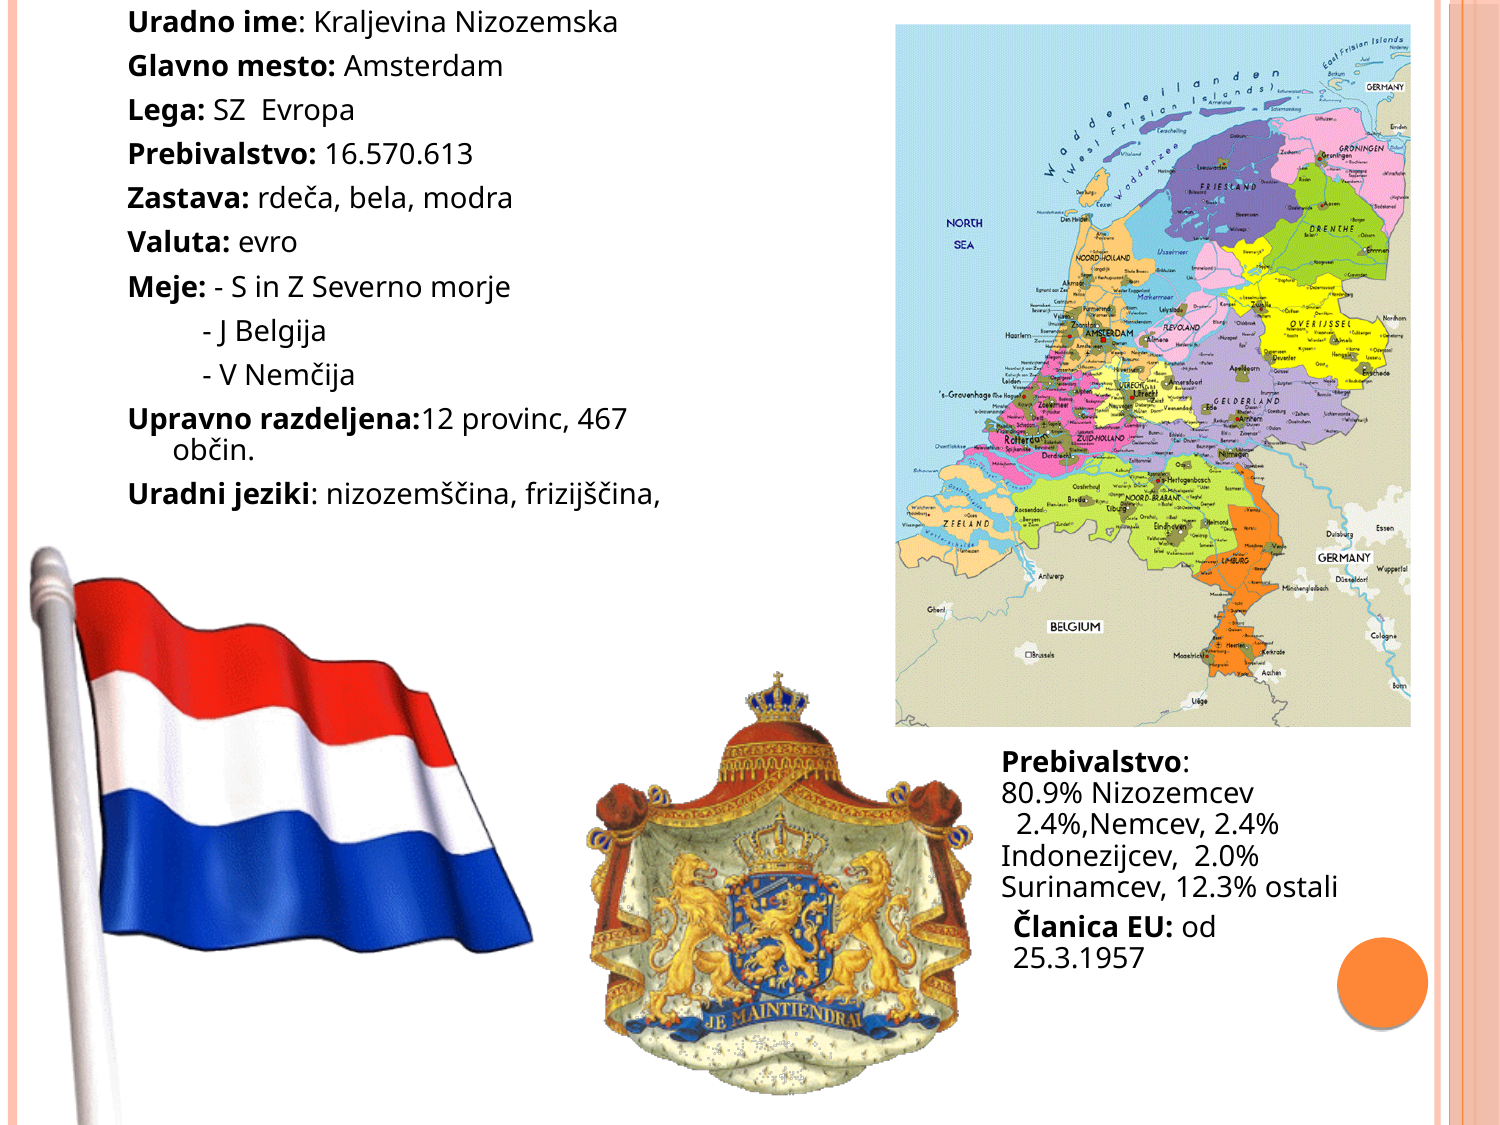

# Uradno ime: Kraljevina Nizozemska
Glavno mesto: Amsterdam
Lega: SZ Evropa
Prebivalstvo: 16.570.613
Zastava: rdeča, bela, modra
Valuta: evro
Meje: - S in Z Severno morje
 - J Belgija
 - V Nemčija
Upravno razdeljena:12 provinc, 467 občin.
Uradni jeziki: nizozemščina, frizijščina,
Prebivalstvo:
80.9% Nizozemcev
  2.4%,Nemcev, 2.4% Indonezijcev, 2.0% Surinamcev, 12.3% ostali
Članica EU: od 25.3.1957